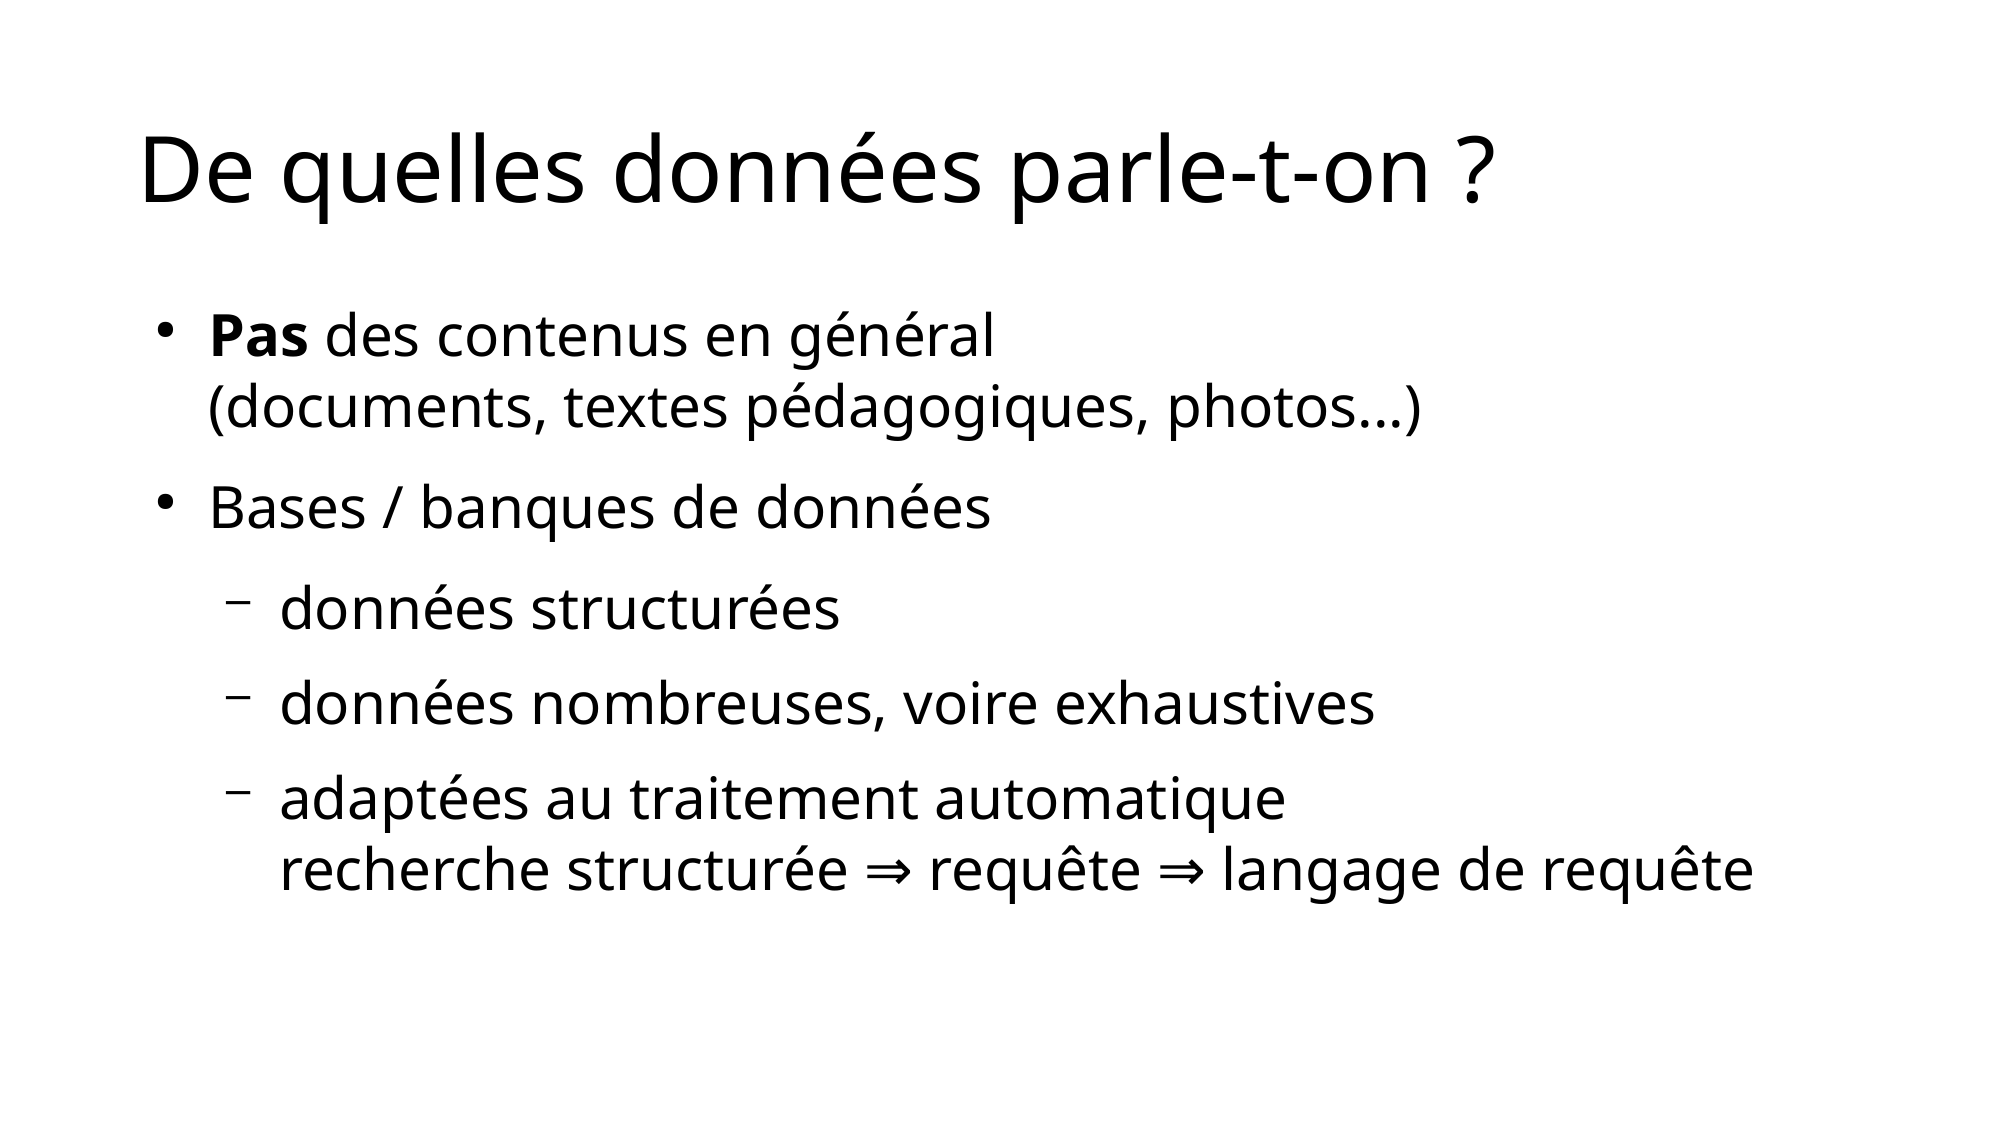

# De quelles données parle-t-on ?
Pas des contenus en général
(documents, textes pédagogiques, photos...)
Bases / banques de données
données structurées
données nombreuses, voire exhaustives
adaptées au traitement automatique
recherche structurée ⇒ requête ⇒ langage de requête